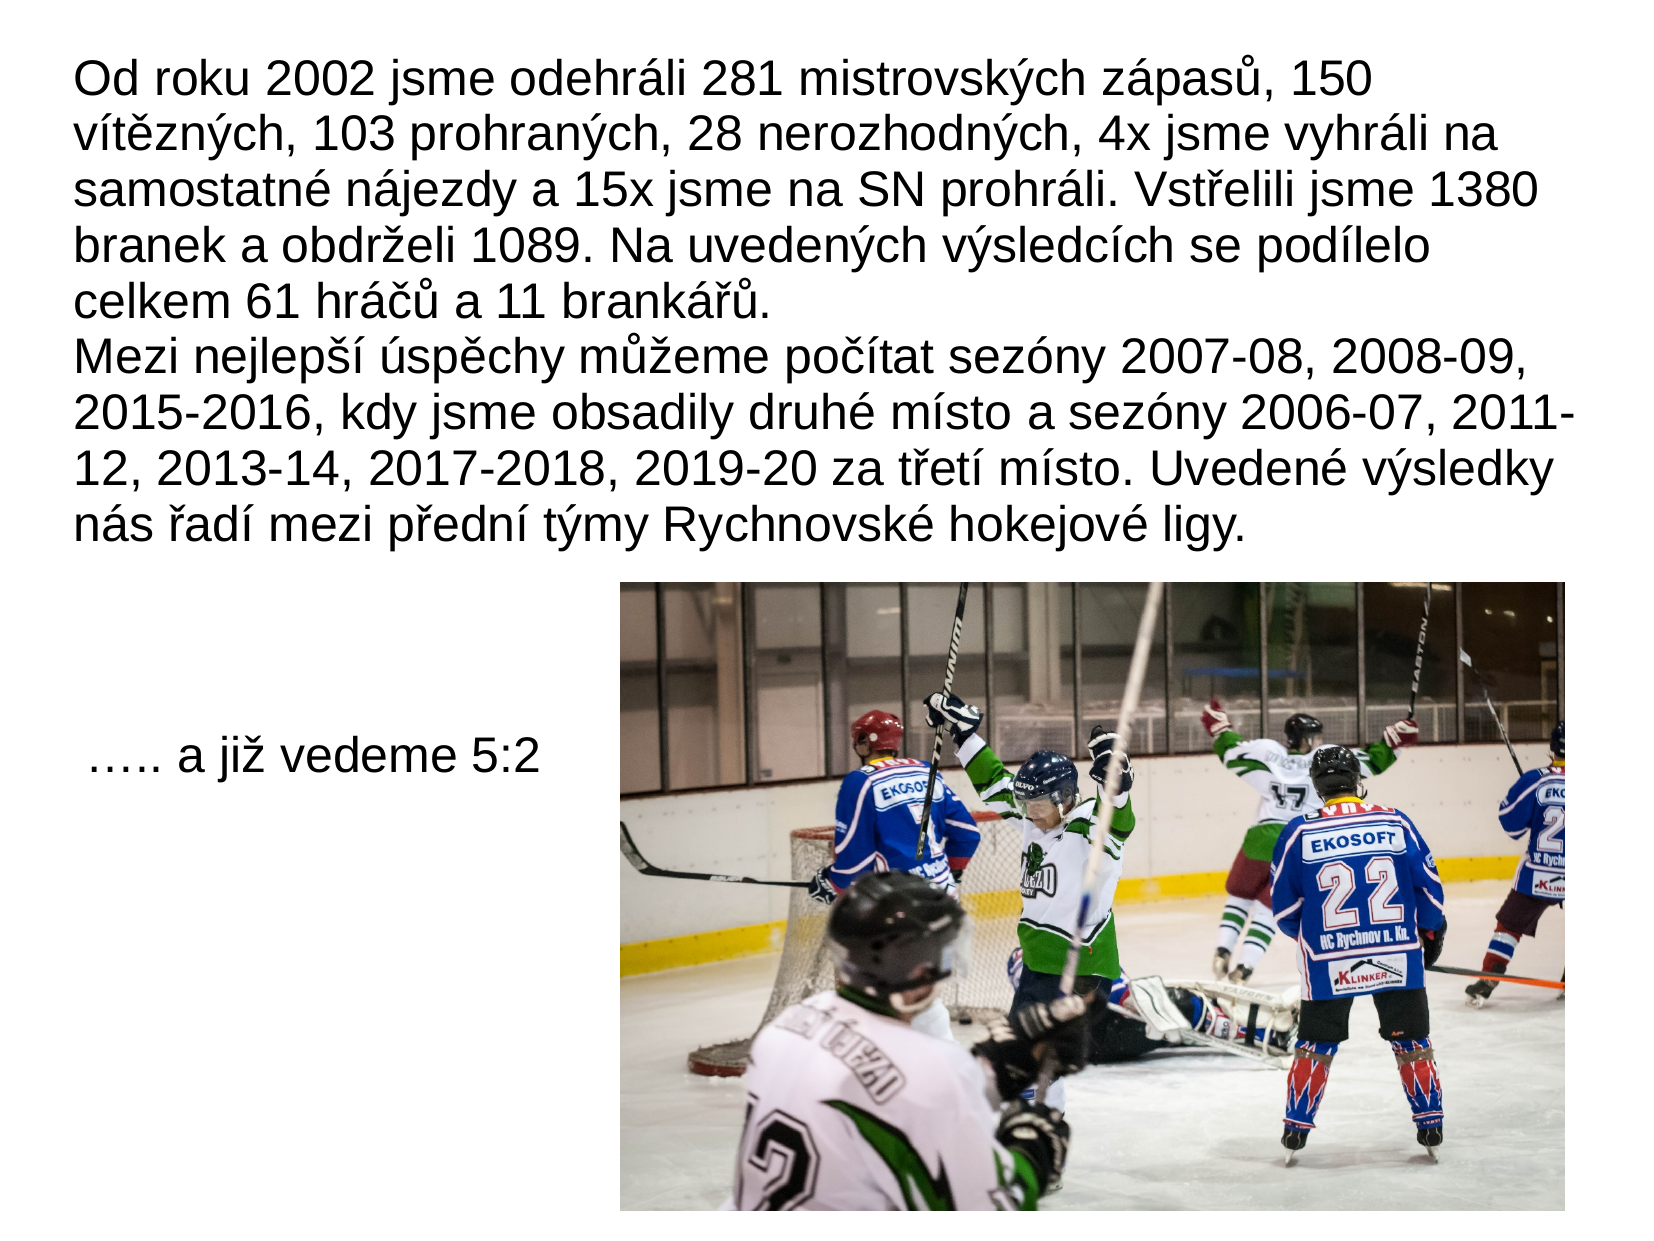

Od roku 2002 jsme odehráli 281 mistrovských zápasů, 150 vítězných, 103 prohraných, 28 nerozhodných, 4x jsme vyhráli na samostatné nájezdy a 15x jsme na SN prohráli. Vstřelili jsme 1380 branek a obdrželi 1089. Na uvedených výsledcích se podílelo celkem 61 hráčů a 11 brankářů.
Mezi nejlepší úspěchy můžeme počítat sezóny 2007-08, 2008-09, 2015-2016, kdy jsme obsadily druhé místo a sezóny 2006-07, 2011-12, 2013-14, 2017-2018, 2019-20 za třetí místo. Uvedené výsledky nás řadí mezi přední týmy Rychnovské hokejové ligy.
….. a již vedeme 5:2